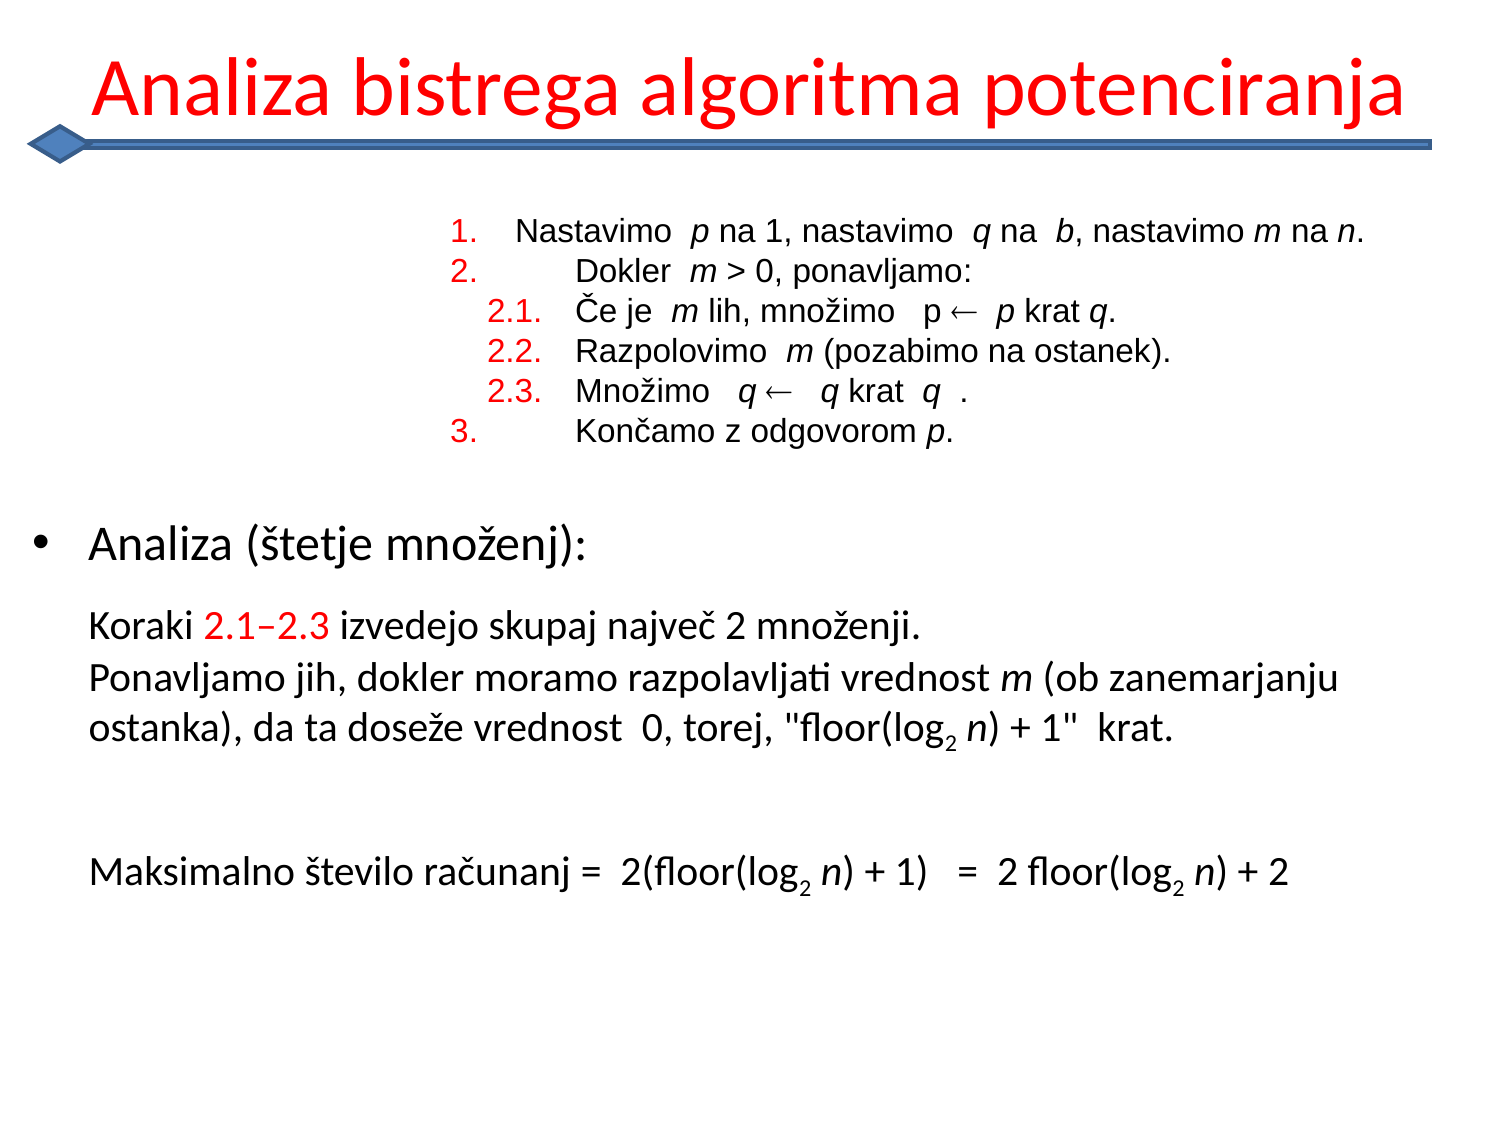

# Analiza bistrega algoritma potenciranja
1. Nastavimo p na 1, nastavimo q na b, nastavimo m na n.
2.	Dokler m > 0, ponavljamo:
 2.1.	Če je m lih, množimo p  p krat q.
 2.2.	Razpolovimo m (pozabimo na ostanek).
 2.3.	Množimo q  q krat q .
3.	Končamo z odgovorom p.
Analiza (štetje množenj):
	Koraki 2.1–2.3 izvedejo skupaj največ 2 množenji.
Ponavljamo jih, dokler moramo razpolavljati vrednost m (ob zanemarjanju ostanka), da ta doseže vrednost 0, torej, "floor(log2 n) + 1" krat.
	Maksimalno število računanj = 2(floor(log2 n) + 1) = 2 floor(log2 n) + 2